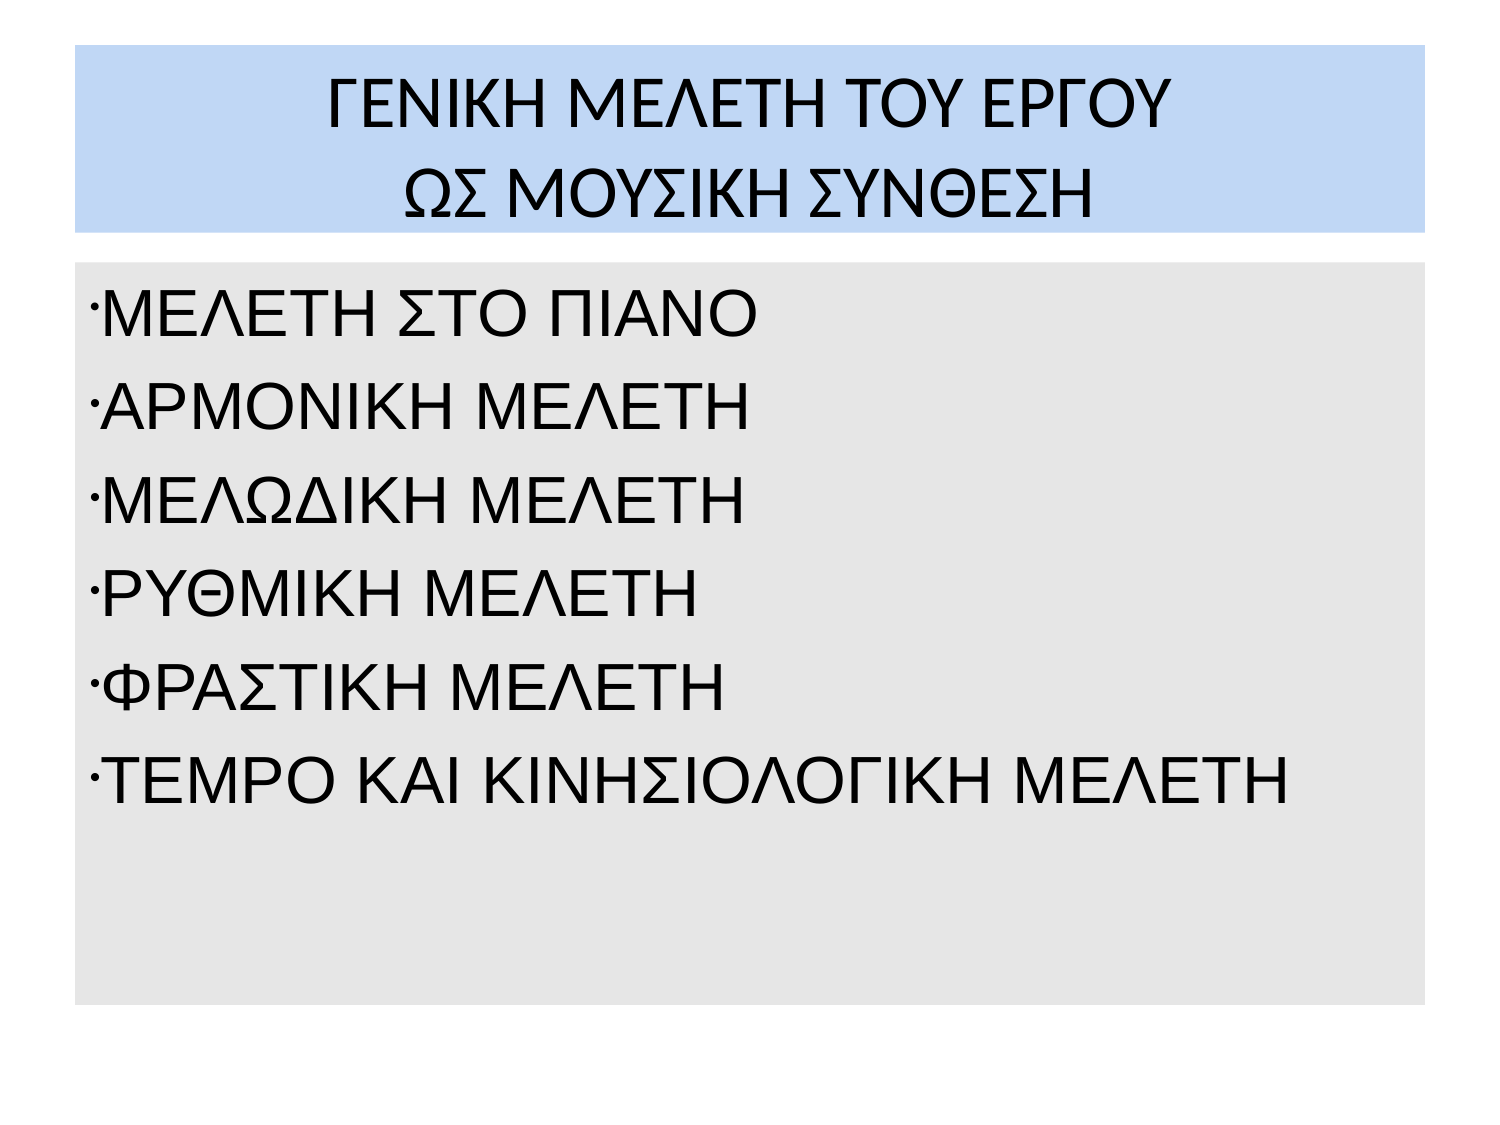

# ΓΕΝΙΚΗ ΜΕΛΕΤΗ ΤΟΥ ΕΡΓΟΥ ΩΣ ΜΟΥΣΙΚΗ ΣΥΝΘΕΣΗ
ΜΕΛΕΤΗ ΣΤΟ ΠΙΑΝΟ
ΑΡΜΟΝΙΚΗ ΜΕΛΕΤΗ
ΜΕΛΩΔΙΚΗ ΜΕΛΕΤΗ
ΡΥΘΜΙΚΗ ΜΕΛΕΤΗ
ΦΡΑΣΤΙΚΗ ΜΕΛΕΤΗ
TEMPO ΚΑΙ ΚΙΝΗΣΙΟΛΟΓΙΚΗ ΜΕΛΕΤΗ